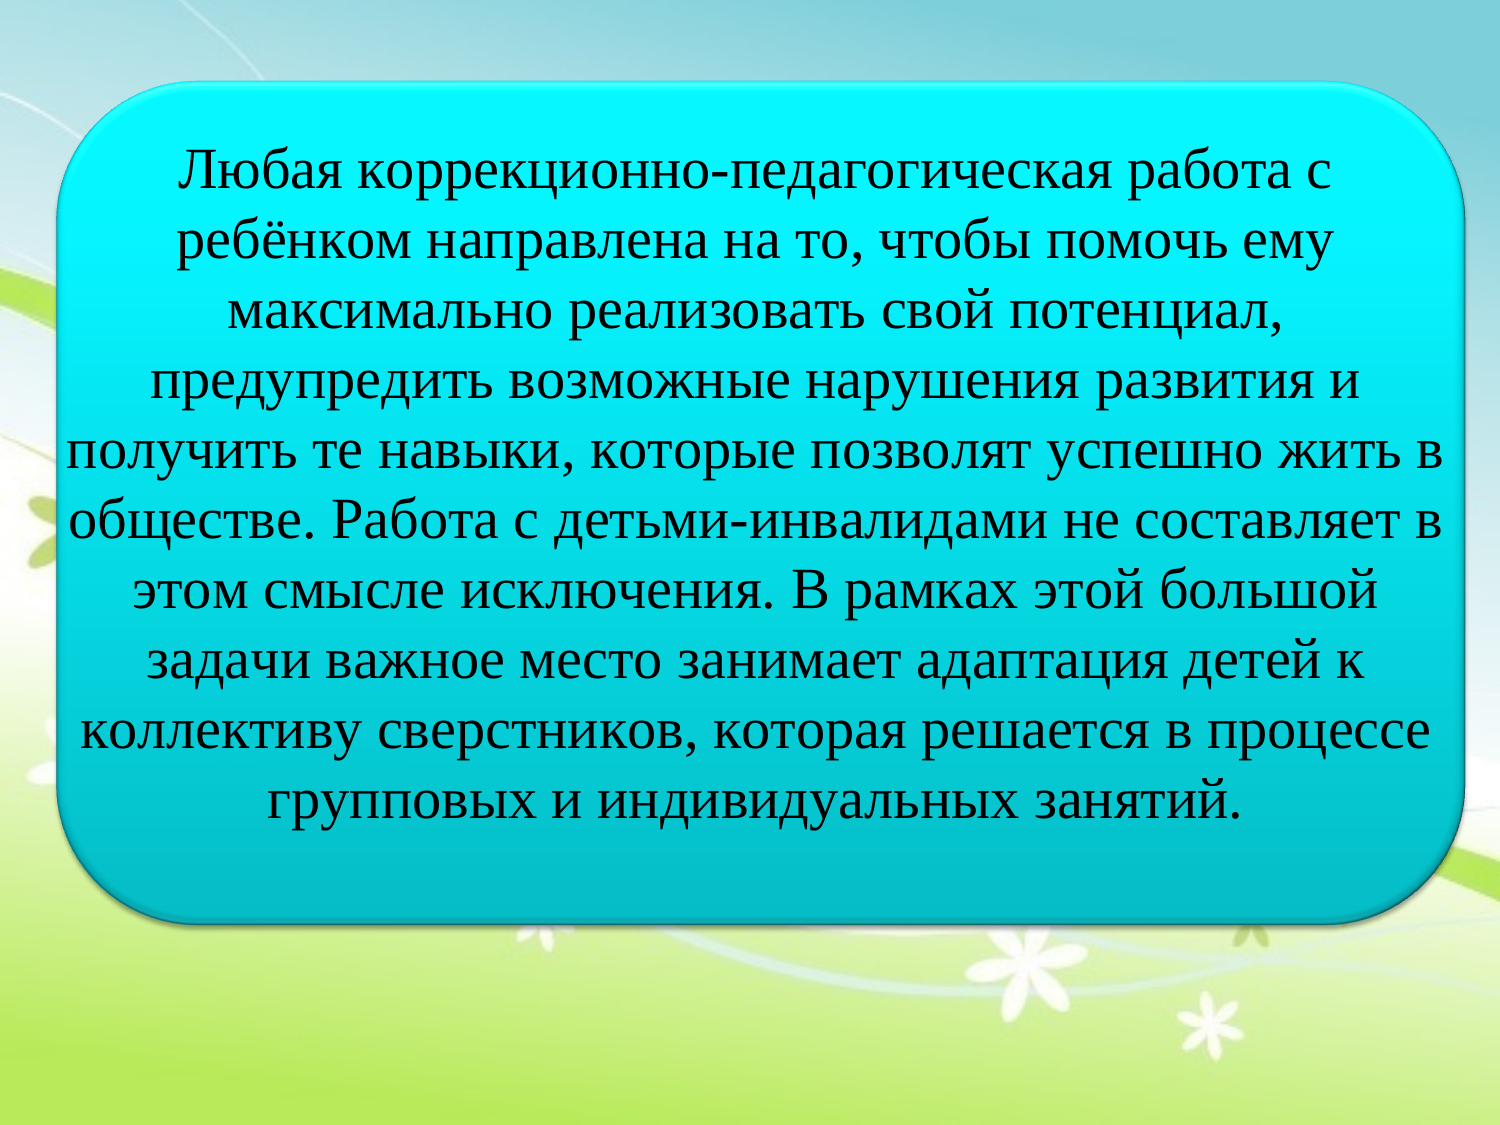

Любая коррекционно-педагогическая работа с ребёнком направлена на то, чтобы помочь ему максимально реализовать свой потенциал, предупредить возможные нарушения развития и получить те навыки, которые позволят успешно жить в обществе. Работа с детьми-инвалидами не составляет в этом смысле исключения. В рамках этой большой задачи важное место занимает адаптация детей к коллективу сверстников, которая решается в процессе групповых и индивидуальных занятий.